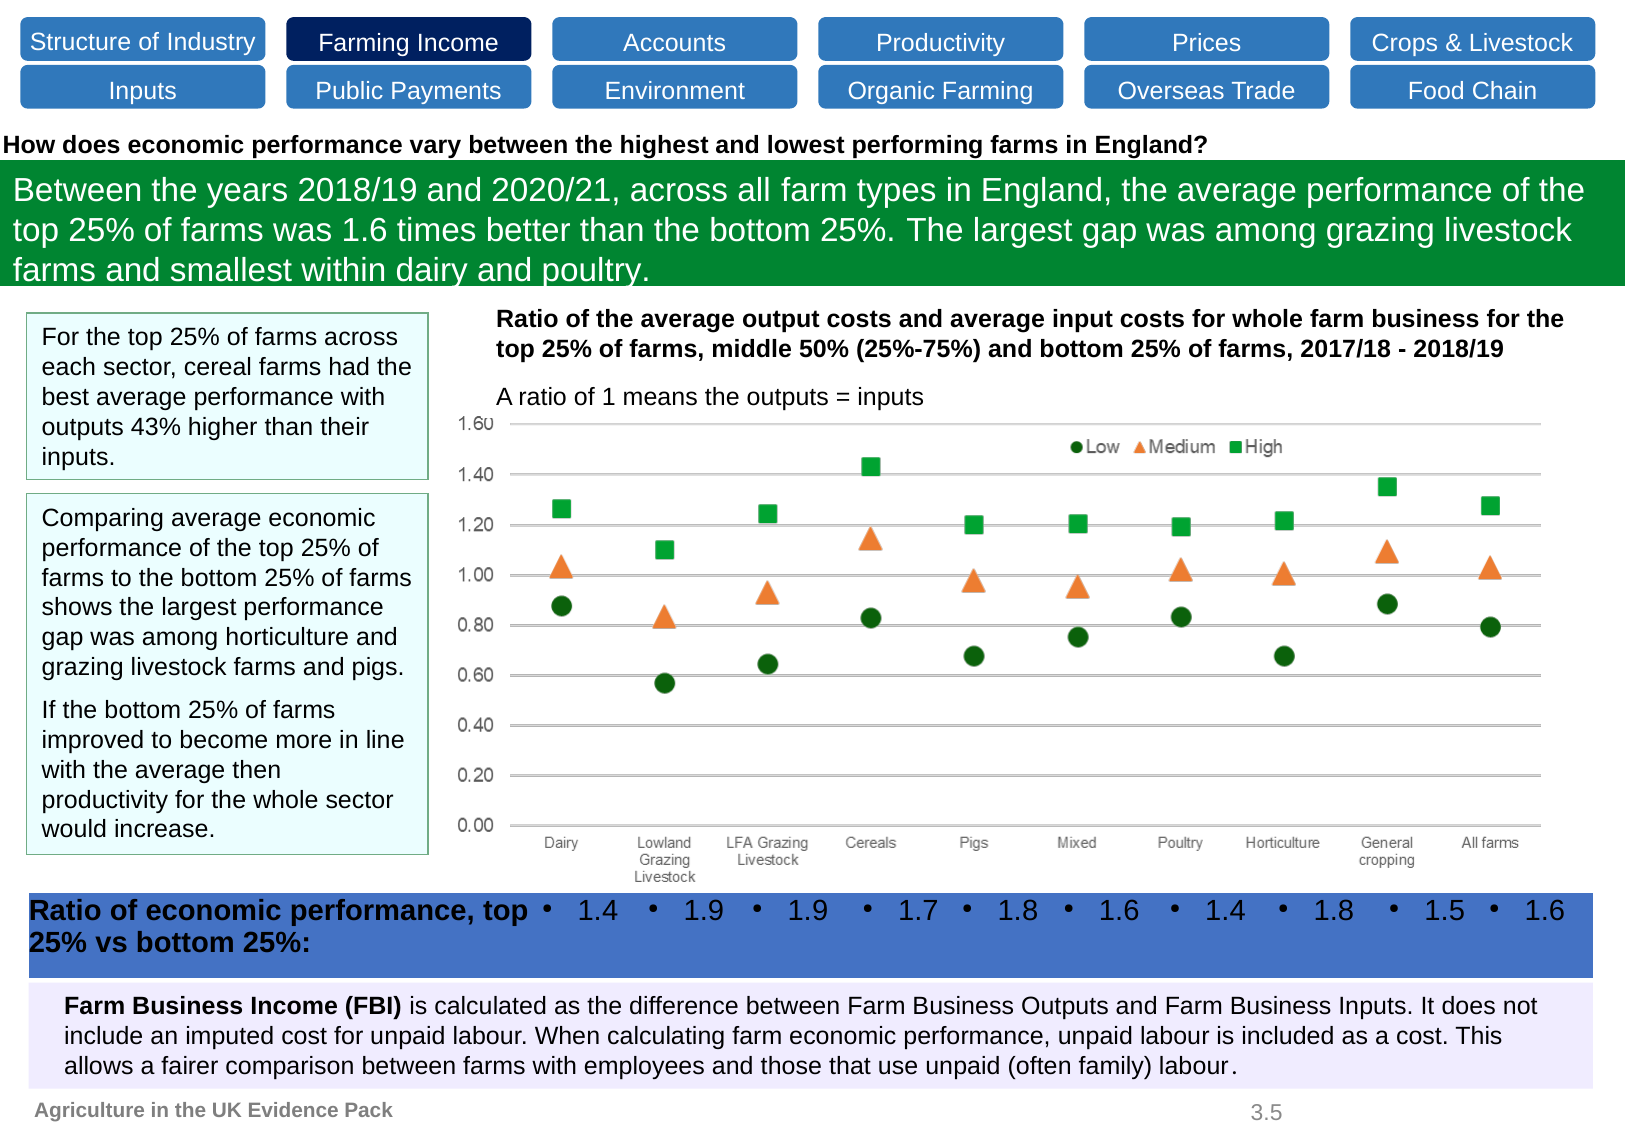

Structure of Industry
Farming Income
Accounts
Productivity
Prices
Crops & Livestock
Inputs
Public Payments
Environment
Organic Farming
Overseas Trade
Food Chain
How does economic performance vary between the highest and lowest performing farms in England?
Between the years 2018/19 and 2020/21, across all farm types in England, the average performance of the top 25% of farms was 1.6 times better than the bottom 25%. The largest gap was among grazing livestock farms and smallest within dairy and poultry.
# Slide 3.5 – How does economic performance vary between the highest and lowest performing farms in England?
Ratio of the average output costs and average input costs for whole farm business for the top 25% of farms, middle 50% (25%-75%) and bottom 25% of farms, 2017/18 - 2018/19
For the top 25% of farms across each sector, cereal farms had the best average performance with outputs 43% higher than their inputs.
A ratio of 1 means the outputs = inputs
Comparing average economic performance of the top 25% of farms to the bottom 25% of farms shows the largest performance gap was among horticulture and grazing livestock farms and pigs.
If the bottom 25% of farms improved to become more in line with the average then productivity for the whole sector would increase.
| Ratio of economic performance, top 25% vs bottom 25%: | 1.4 | 1.9 | 1.9 | 1.7 | 1.8 | 1.6 | 1.4 | 1.8 | 1.5 | 1.6 |
| --- | --- | --- | --- | --- | --- | --- | --- | --- | --- | --- |
Farm Business Income (FBI) is calculated as the difference between Farm Business Outputs and Farm Business Inputs. It does not include an imputed cost for unpaid labour. When calculating farm economic performance, unpaid labour is included as a cost. This allows a fairer comparison between farms with employees and those that use unpaid (often family) labour.
3.5
Agriculture in the UK Evidence Pack